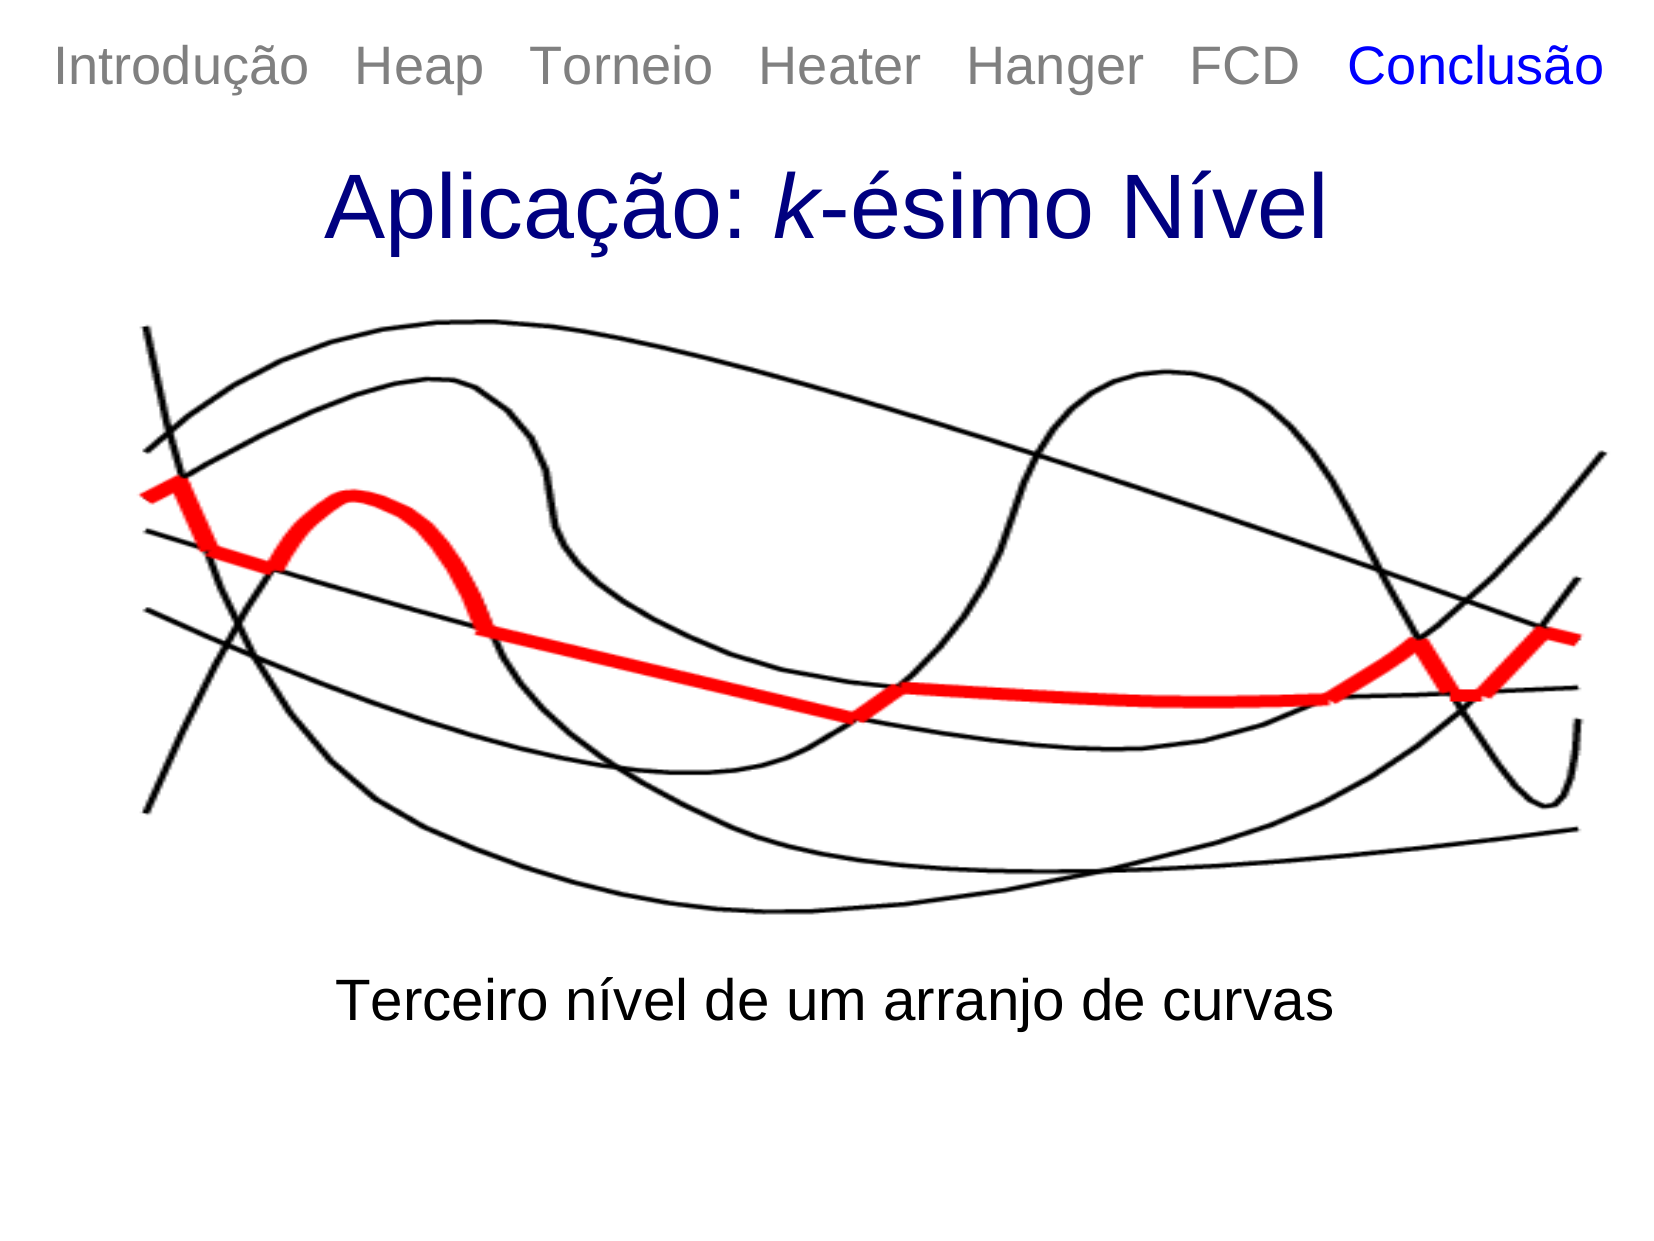

Introdução Heap Torneio Heater Hanger FCD Conclusão
# Aplicação: k-ésimo Nível
Terceiro nível de um arranjo de curvas